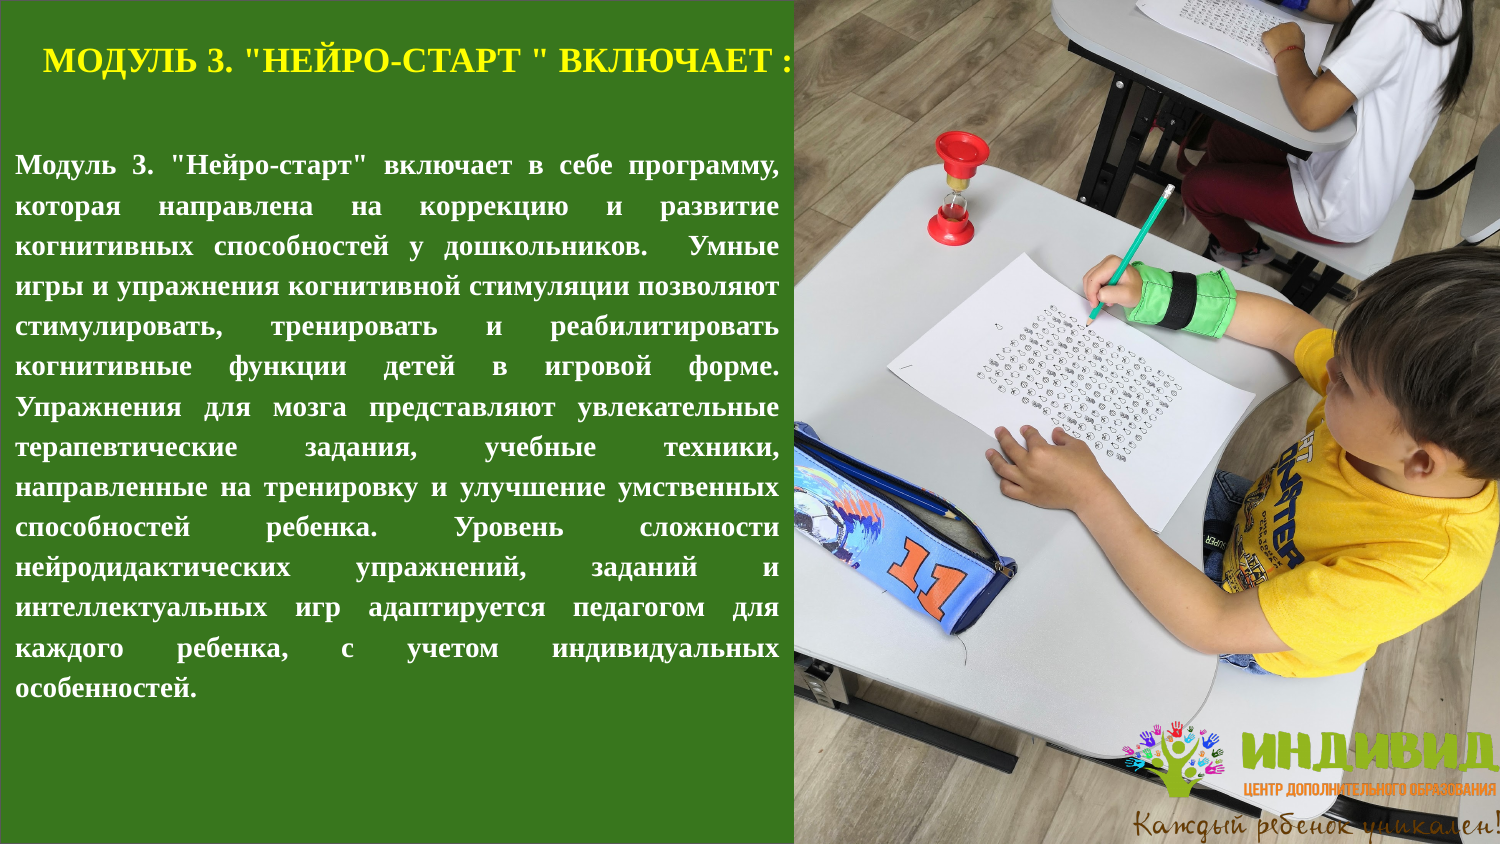

Модуль 3. "Нейро-старт" включает в себе программу, которая направлена на коррекцию и развитие когнитивных способностей у дошкольников. Умные игры и упражнения когнитивной стимуляции позволяют стимулировать, тренировать и реабилитировать когнитивные функции детей в игровой форме. Упражнения для мозга представляют увлекательные терапевтические задания, учебные техники, направленные на тренировку и улучшение умственных способностей ребенка. Уровень сложности нейродидактических упражнений, заданий и интеллектуальных игр адаптируется педагогом для каждого ребенка, с учетом индивидуальных особенностей.
 МОДУЛЬ 3. "НЕЙРО-СТАРТ " ВКЛЮЧАЕТ :